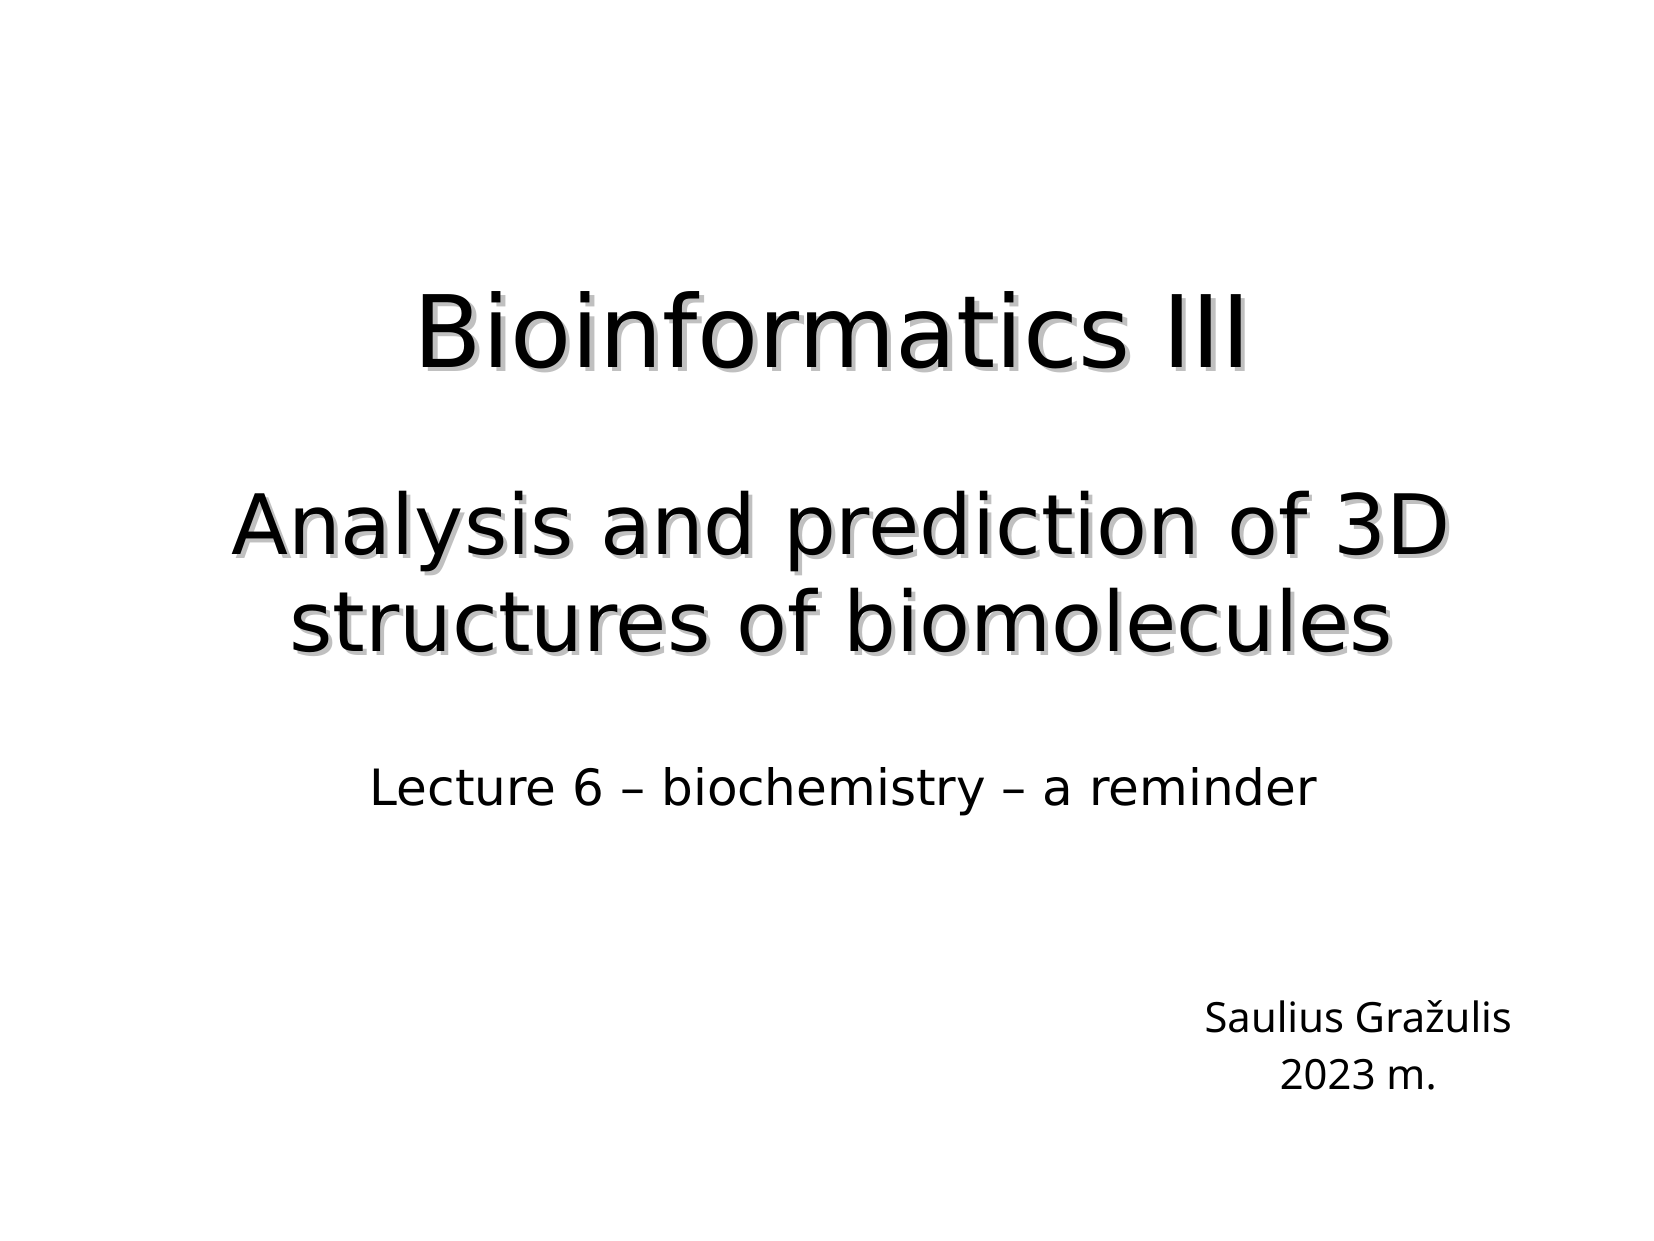

# Bioinformatics III
Analysis and prediction of 3D structures of biomolecules
Lecture 6 – biochemistry – a reminder
Saulius Gražulis
2023 m.